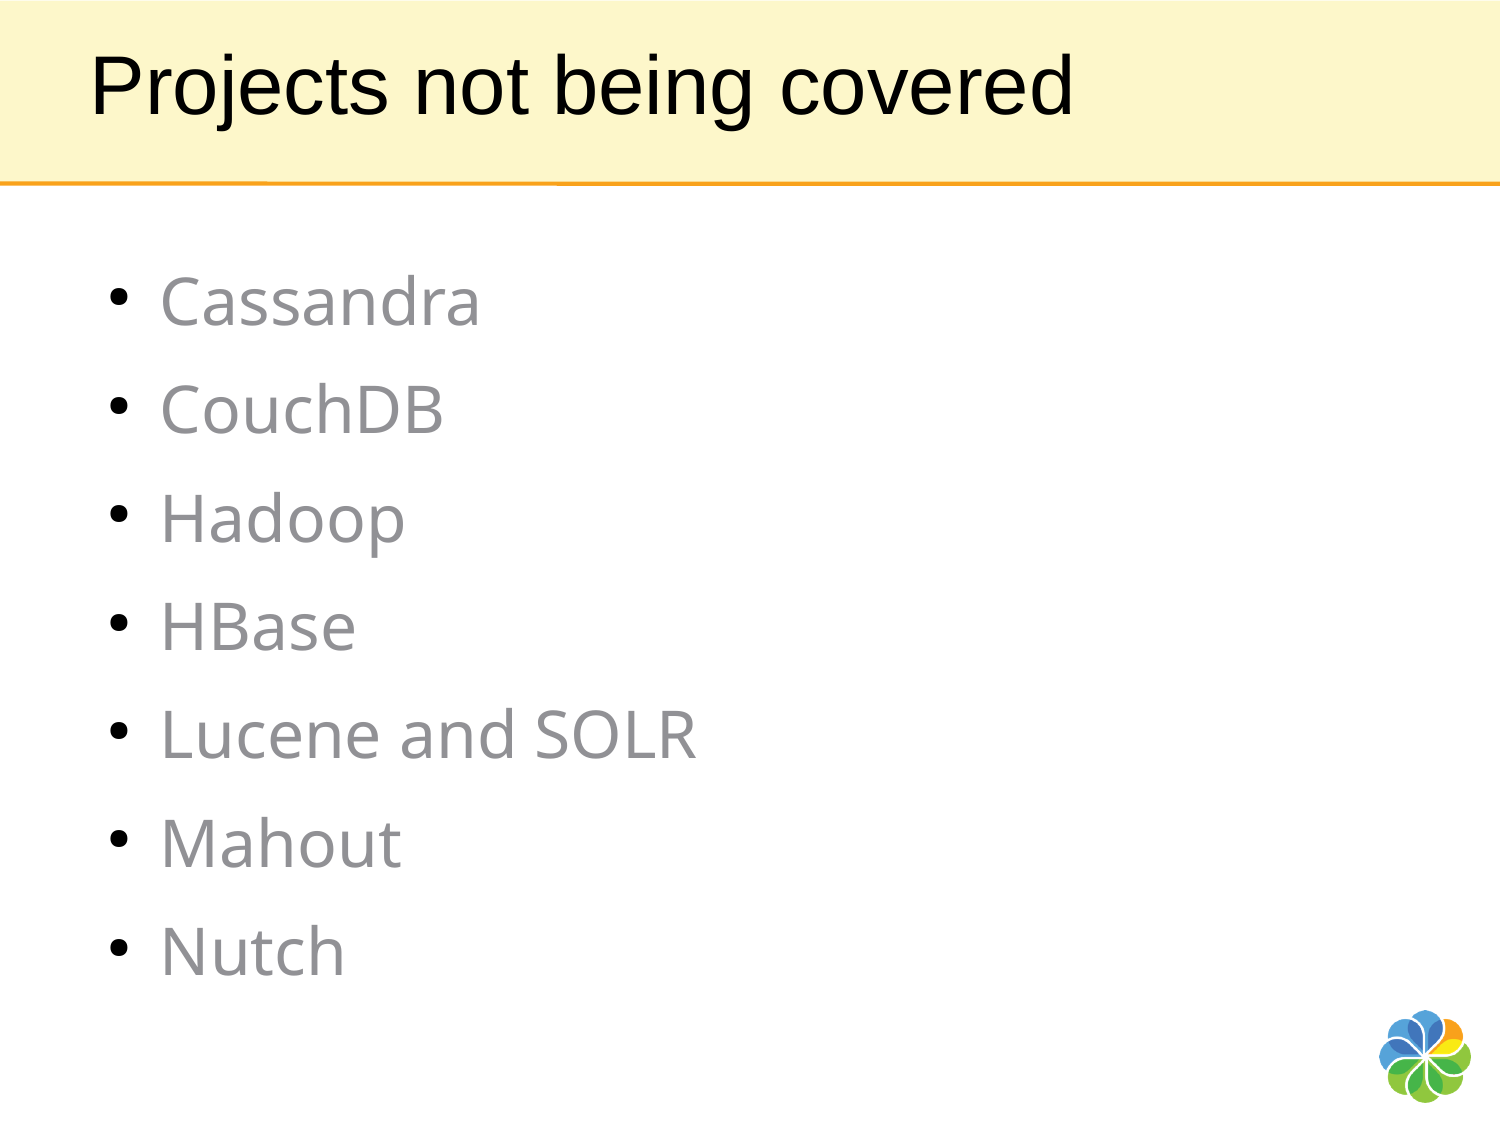

# Projects not being covered
Cassandra
CouchDB
Hadoop
HBase
Lucene and SOLR
Mahout
Nutch